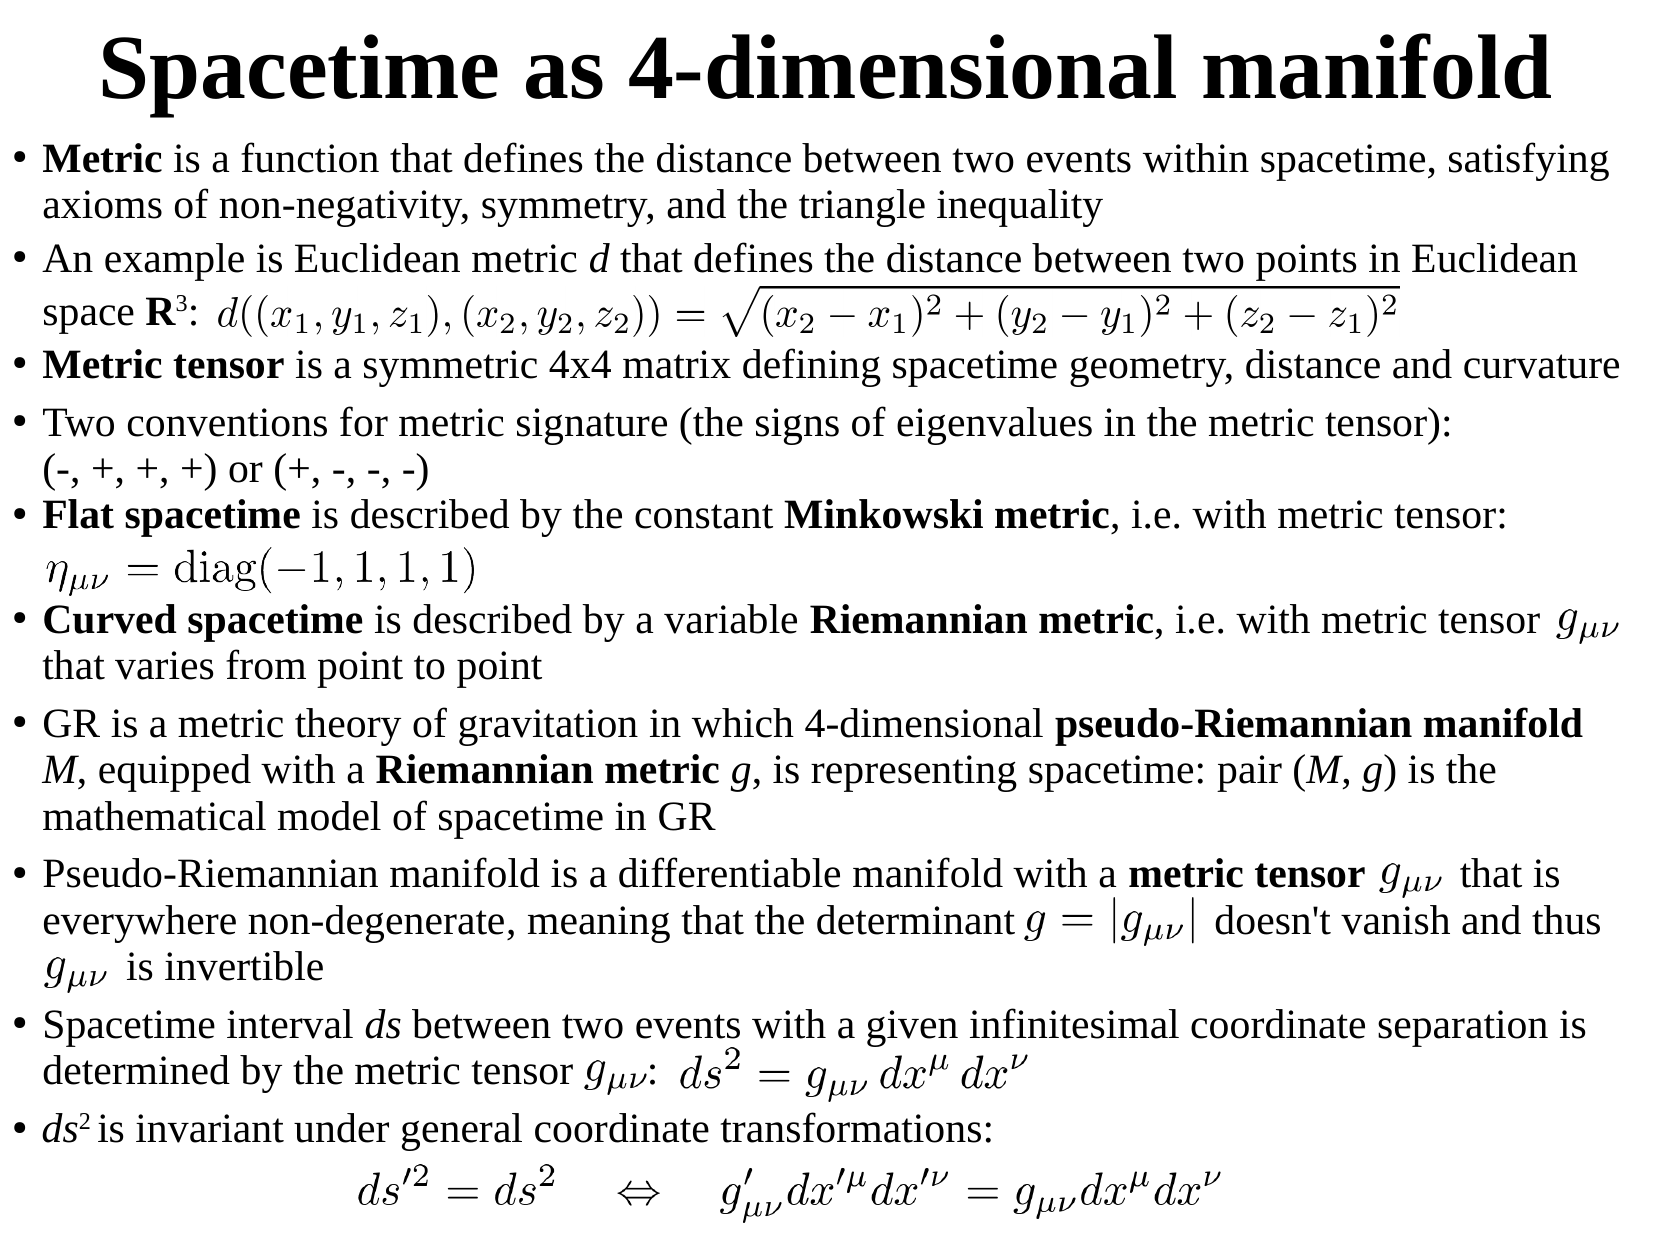

Spacetime as 4-dimensional manifold
# Metric is a function that defines the distance between two events within spacetime, satisfying axioms of non-negativity, symmetry, and the triangle inequality
An example is Euclidean metric d that defines the distance between two points in Euclidean space R3:
Metric tensor is a symmetric 4x4 matrix defining spacetime geometry, distance and curvature
Two conventions for metric signature (the signs of eigenvalues in the metric tensor):
(-, +, +, +) or (+, -, -, -)
Flat spacetime is described by the constant Minkowski metric, i.e. with metric tensor:
Curved spacetime is described by a variable Riemannian metric, i.e. with metric tensor that varies from point to point
GR is a metric theory of gravitation in which 4-dimensional pseudo-Riemannian manifold M, equipped with a Riemannian metric g, is representing spacetime: pair (M, g) is the mathematical model of spacetime in GR
Pseudo-Riemannian manifold is a differentiable manifold with a metric tensor that is everywhere non-degenerate, meaning that the determinant doesn't vanish and thus is invertible
Spacetime interval ds between two events with a given infinitesimal coordinate separation is determined by the metric tensor :
ds2 is invariant under general coordinate transformations: